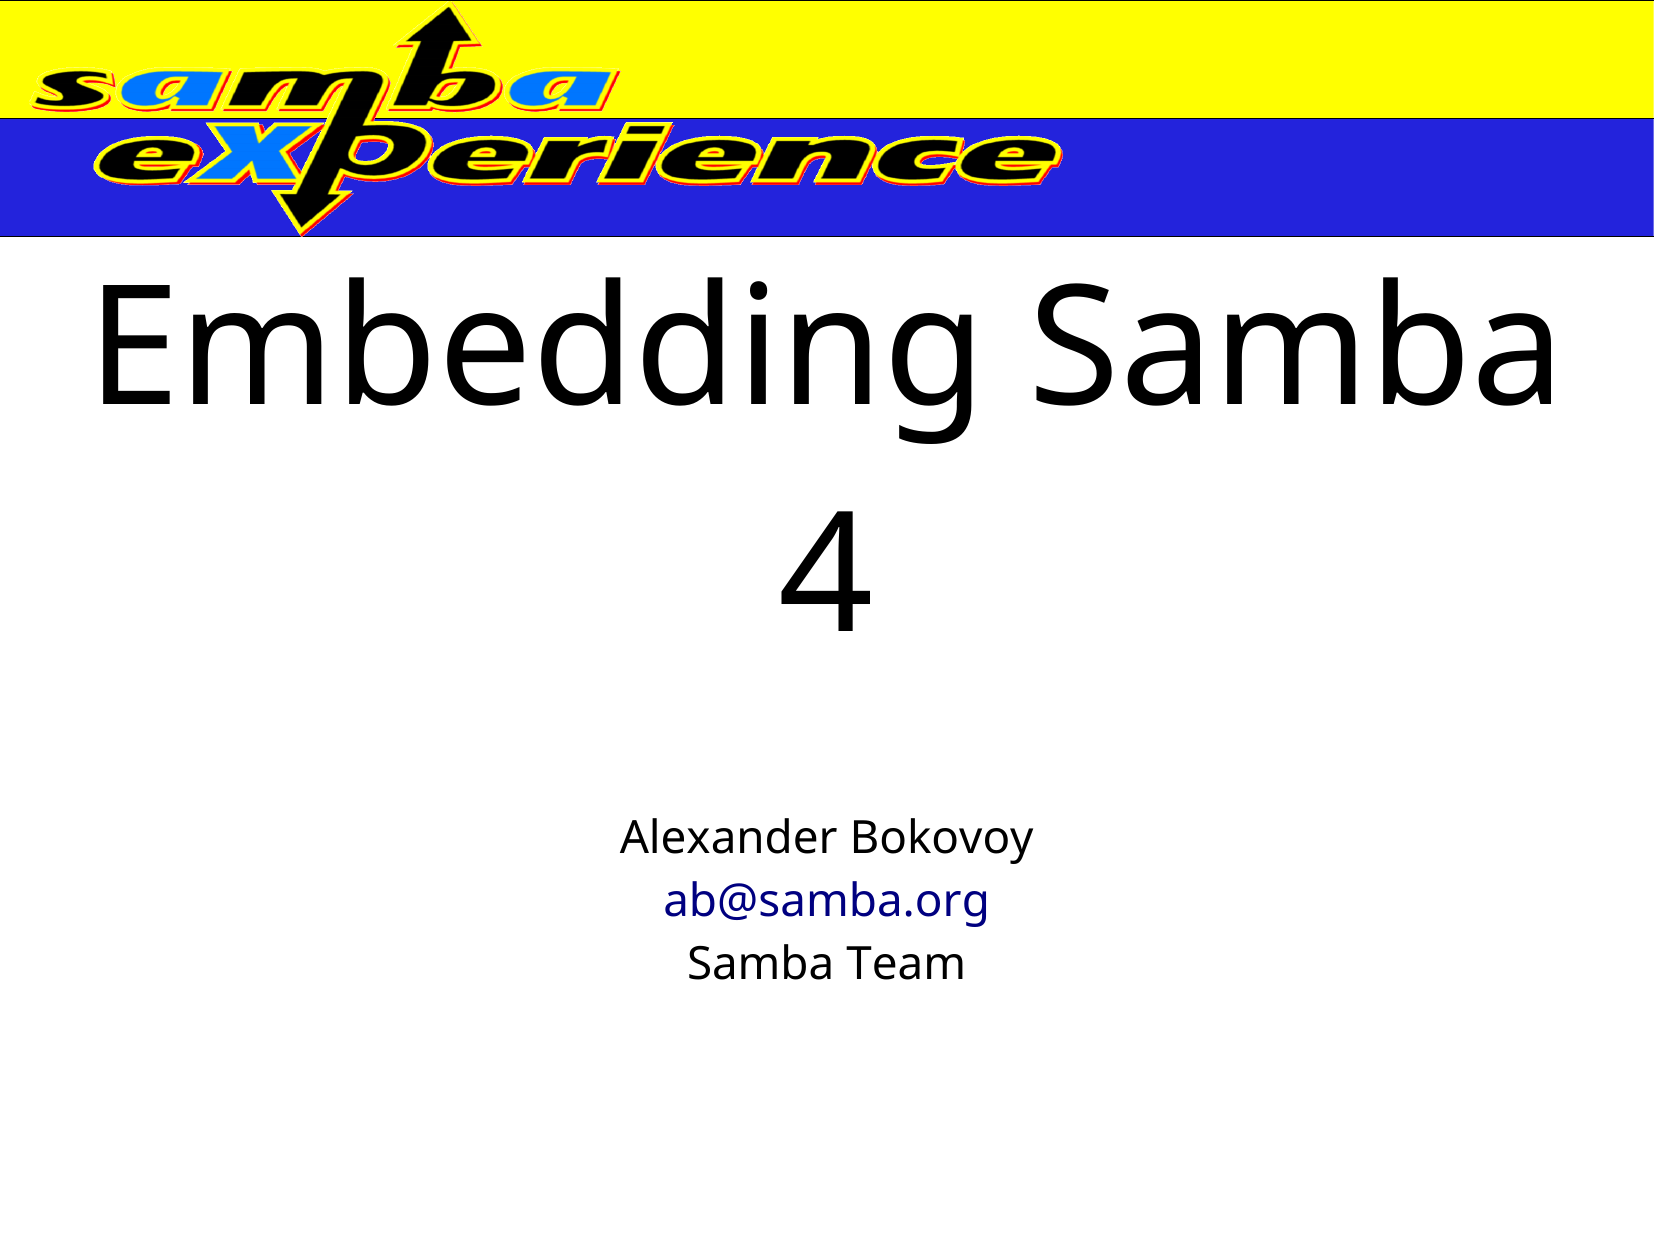

Embedding Samba 4
Alexander Bokovoy
ab@samba.org
Samba Team